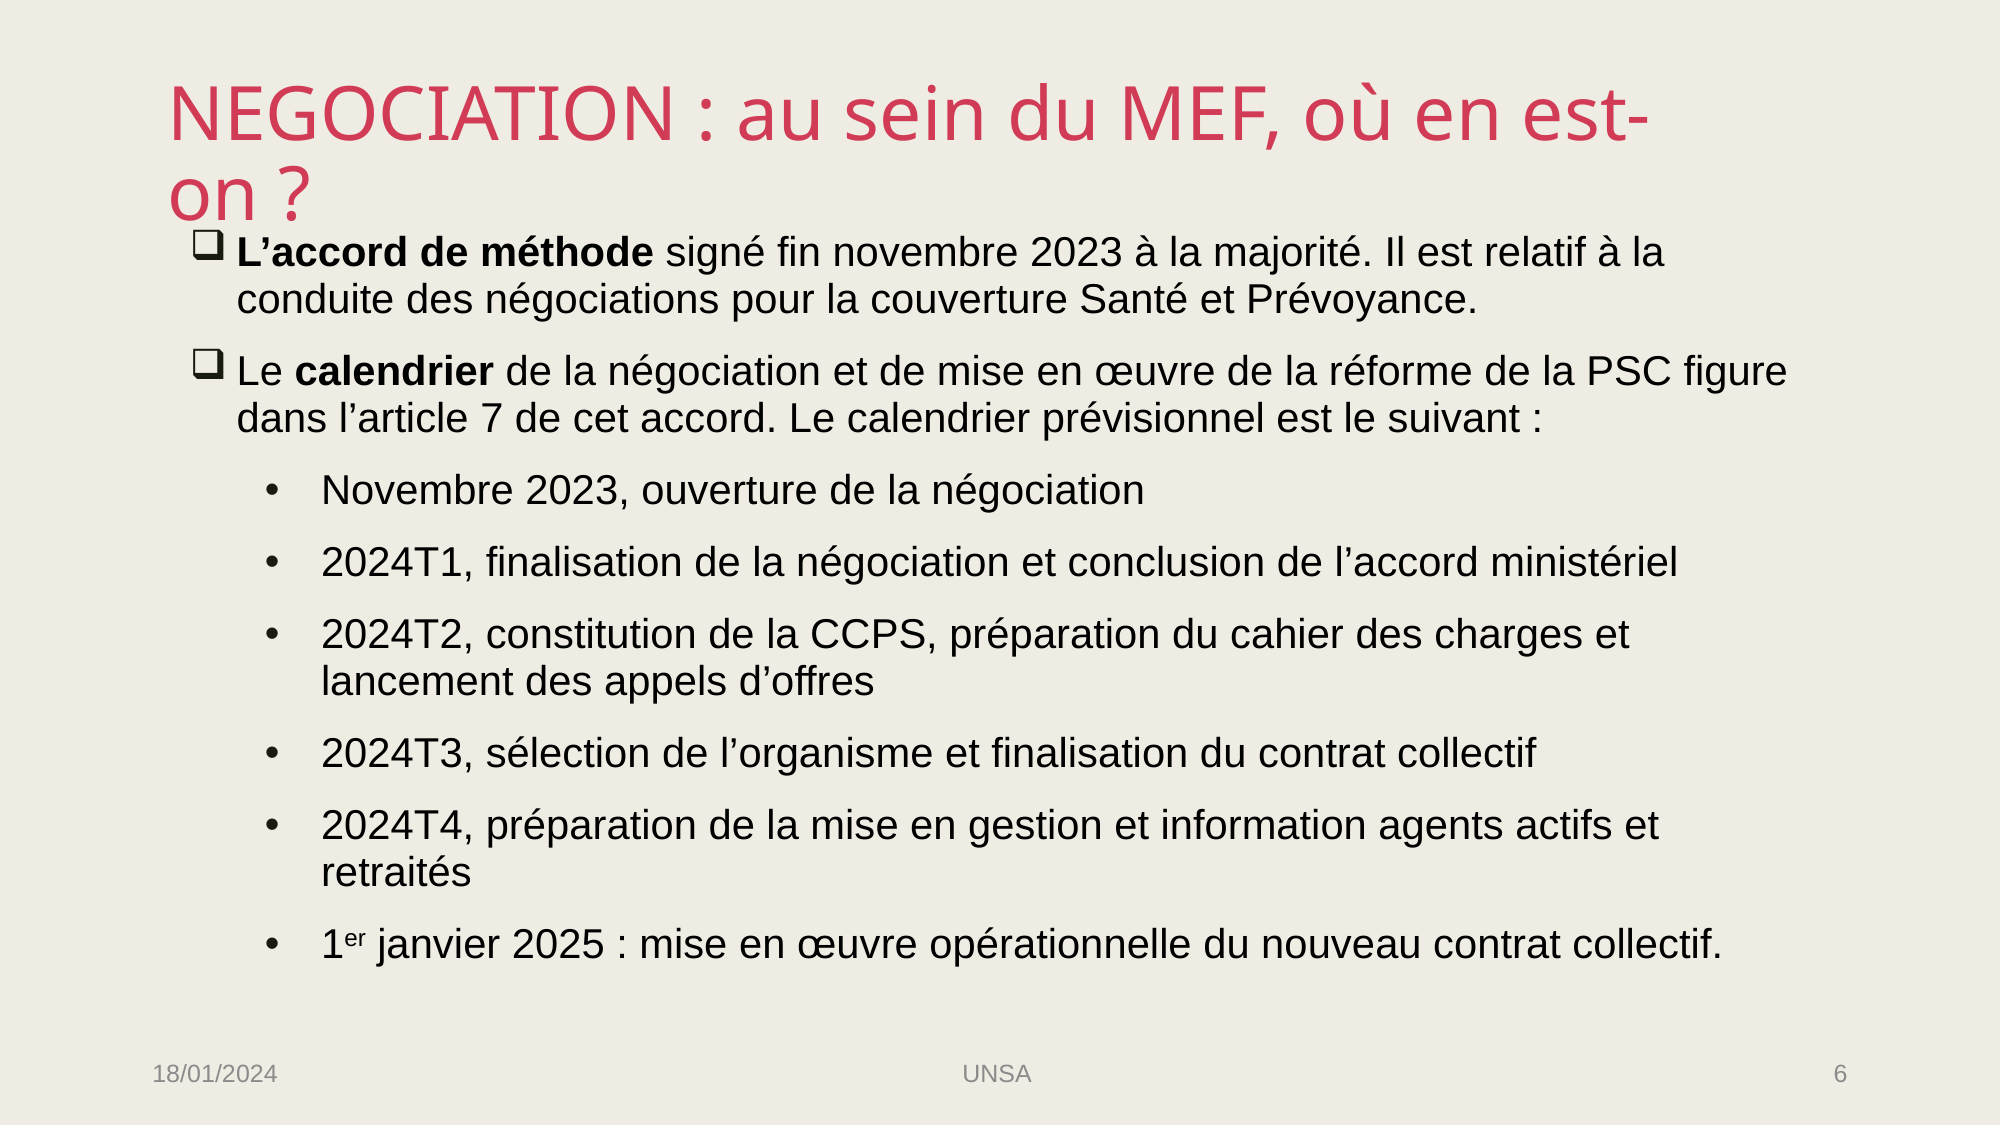

NEGOCIATION : au sein du MEF, où en est-on ?
L’accord de méthode signé fin novembre 2023 à la majorité. Il est relatif à la conduite des négociations pour la couverture Santé et Prévoyance.
Le calendrier de la négociation et de mise en œuvre de la réforme de la PSC figure dans l’article 7 de cet accord. Le calendrier prévisionnel est le suivant :
Novembre 2023, ouverture de la négociation
2024T1, finalisation de la négociation et conclusion de l’accord ministériel
2024T2, constitution de la CCPS, préparation du cahier des charges et lancement des appels d’offres
2024T3, sélection de l’organisme et finalisation du contrat collectif
2024T4, préparation de la mise en gestion et information agents actifs et retraités
1er janvier 2025 : mise en œuvre opérationnelle du nouveau contrat collectif.
18/01/2024
UNSA